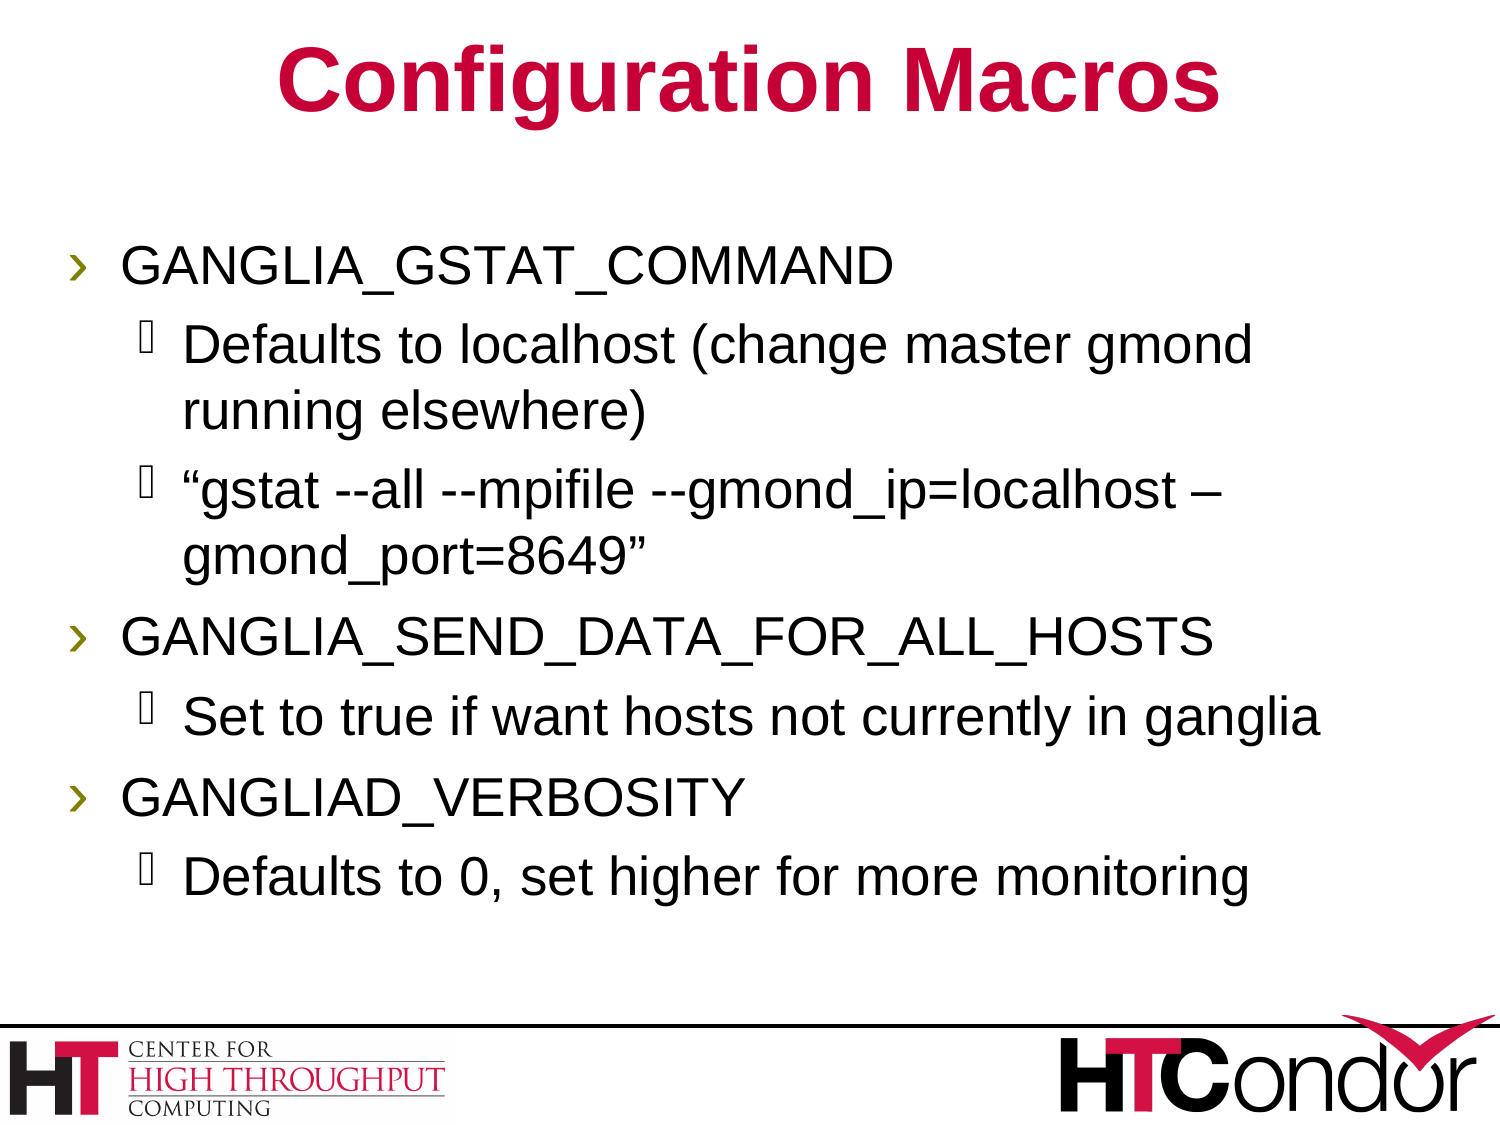

# Configuration Macros
GANGLIA_GSTAT_COMMAND
Defaults to localhost (change master gmond running elsewhere)
“gstat --all --mpifile --gmond_ip=localhost –gmond_port=8649”
GANGLIA_SEND_DATA_FOR_ALL_HOSTS
Set to true if want hosts not currently in ganglia
GANGLIAD_VERBOSITY
Defaults to 0, set higher for more monitoring